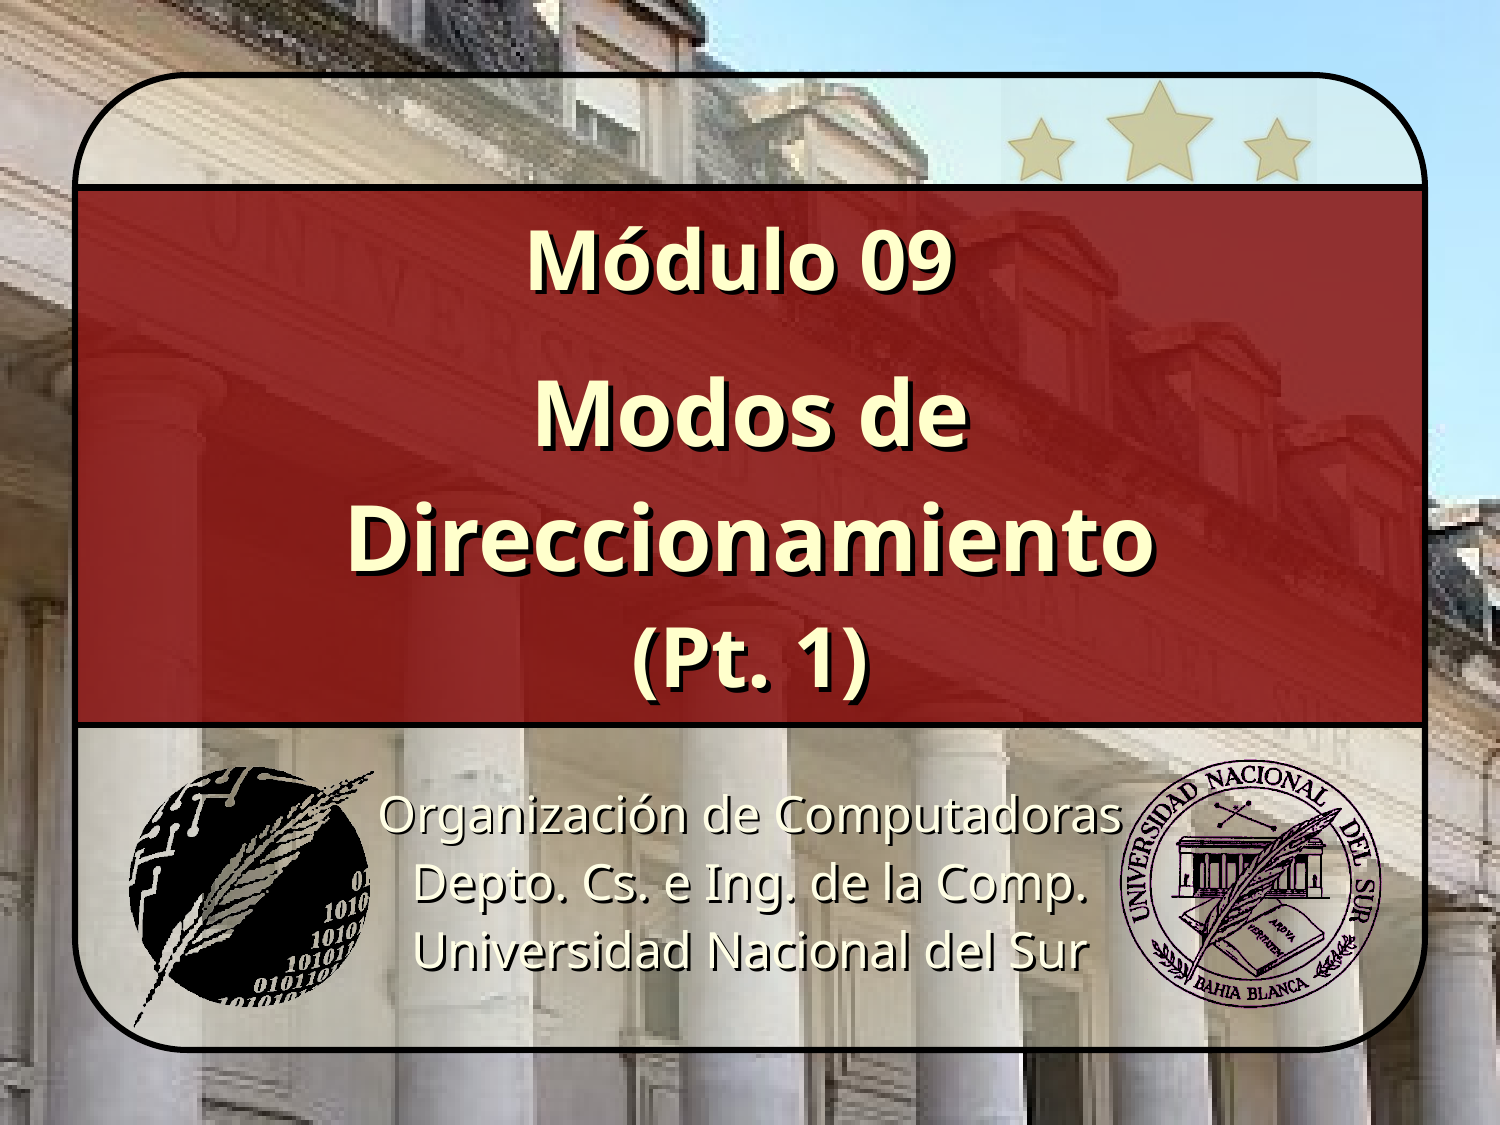

# Módulo 09 Modos de Direccionamiento (Pt. 1)